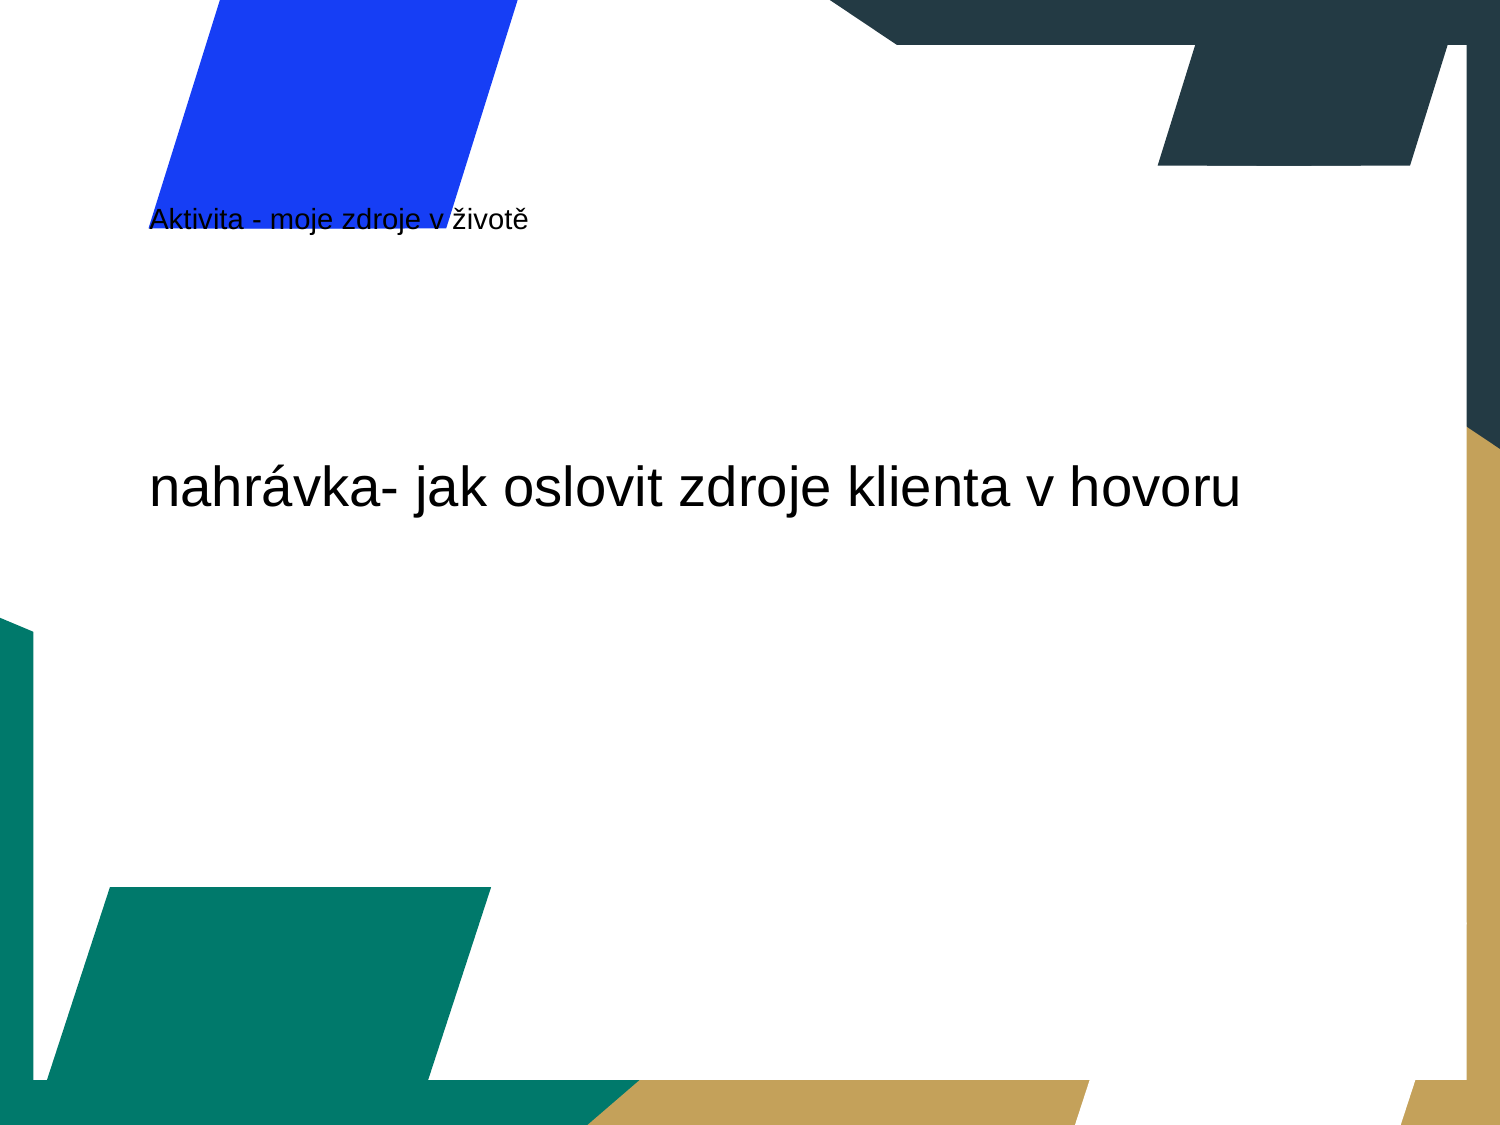

# Aktivita - moje zdroje v životě
nahrávka- jak oslovit zdroje klienta v hovoru